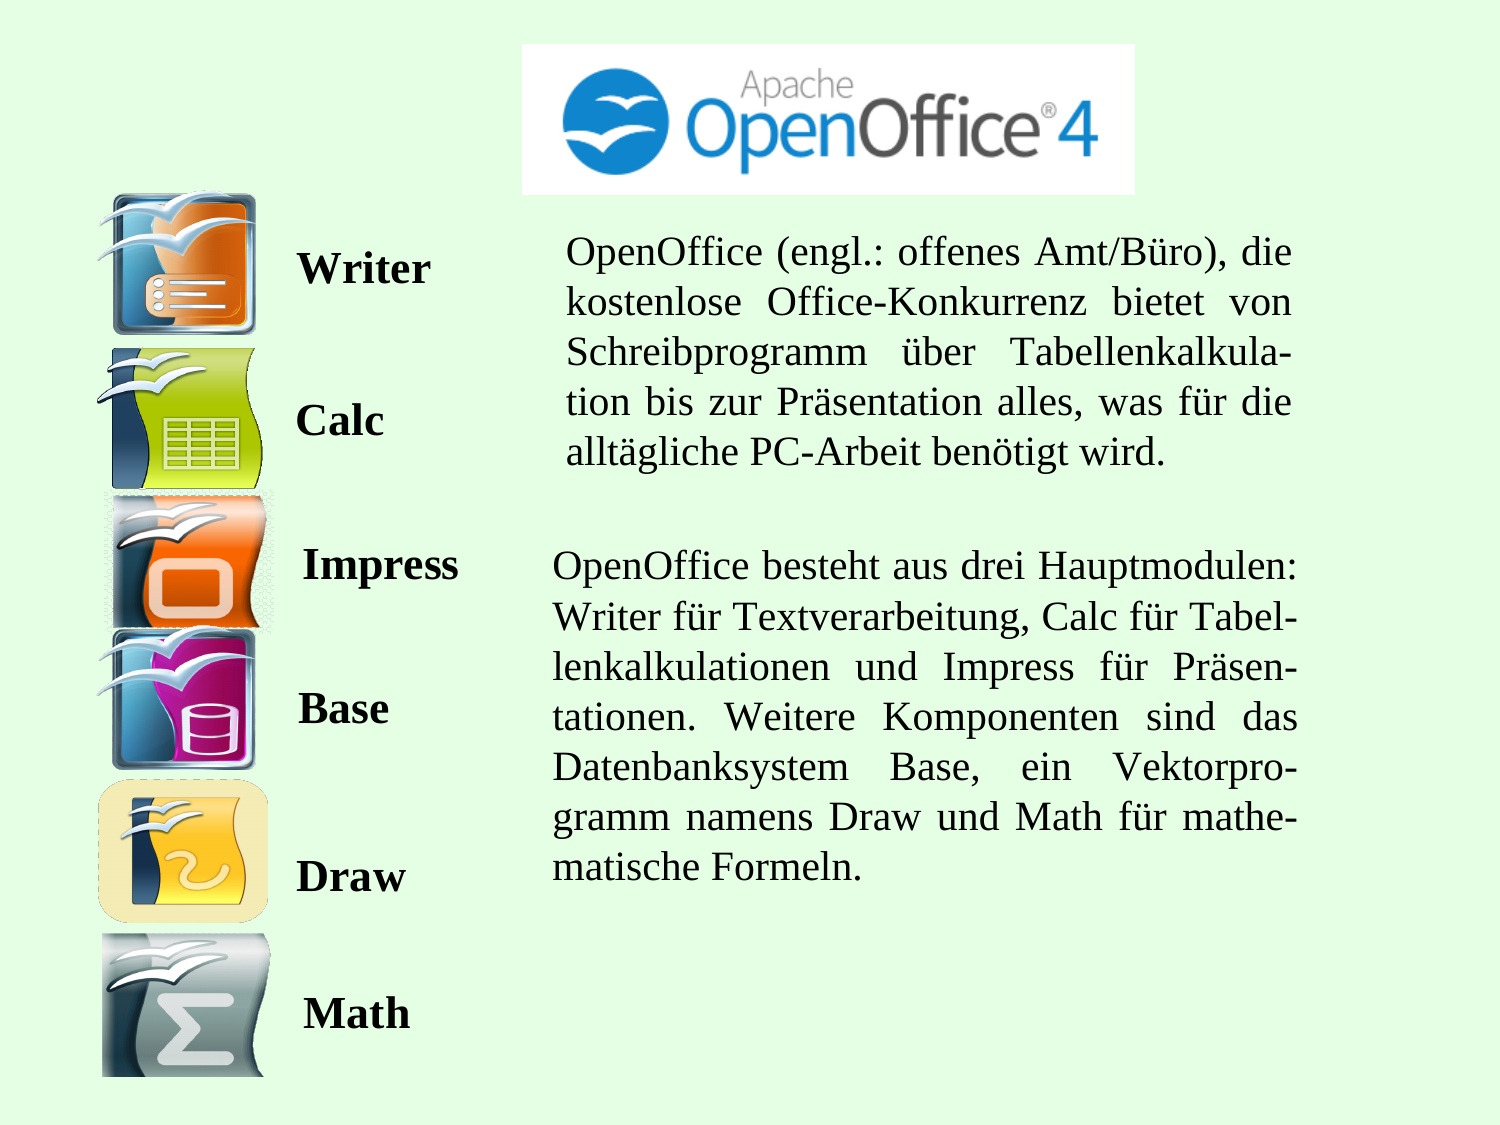

OpenOffice (engl.: offenes Amt/Büro), die kostenlose Office-Konkurrenz bietet von Schreibprogramm über Tabellenkalkula-tion bis zur Präsentation alles, was für die alltägliche PC-Arbeit benötigt wird.
Writer
Calc
Impress
OpenOffice besteht aus drei Hauptmodulen: Writer für Textverarbeitung, Calc für Tabel-lenkalkulationen und Impress für Präsen-tationen. Weitere Komponenten sind das Datenbanksystem Base, ein Vektorpro-gramm namens Draw und Math für mathe-matische Formeln.
Base
Draw
Math